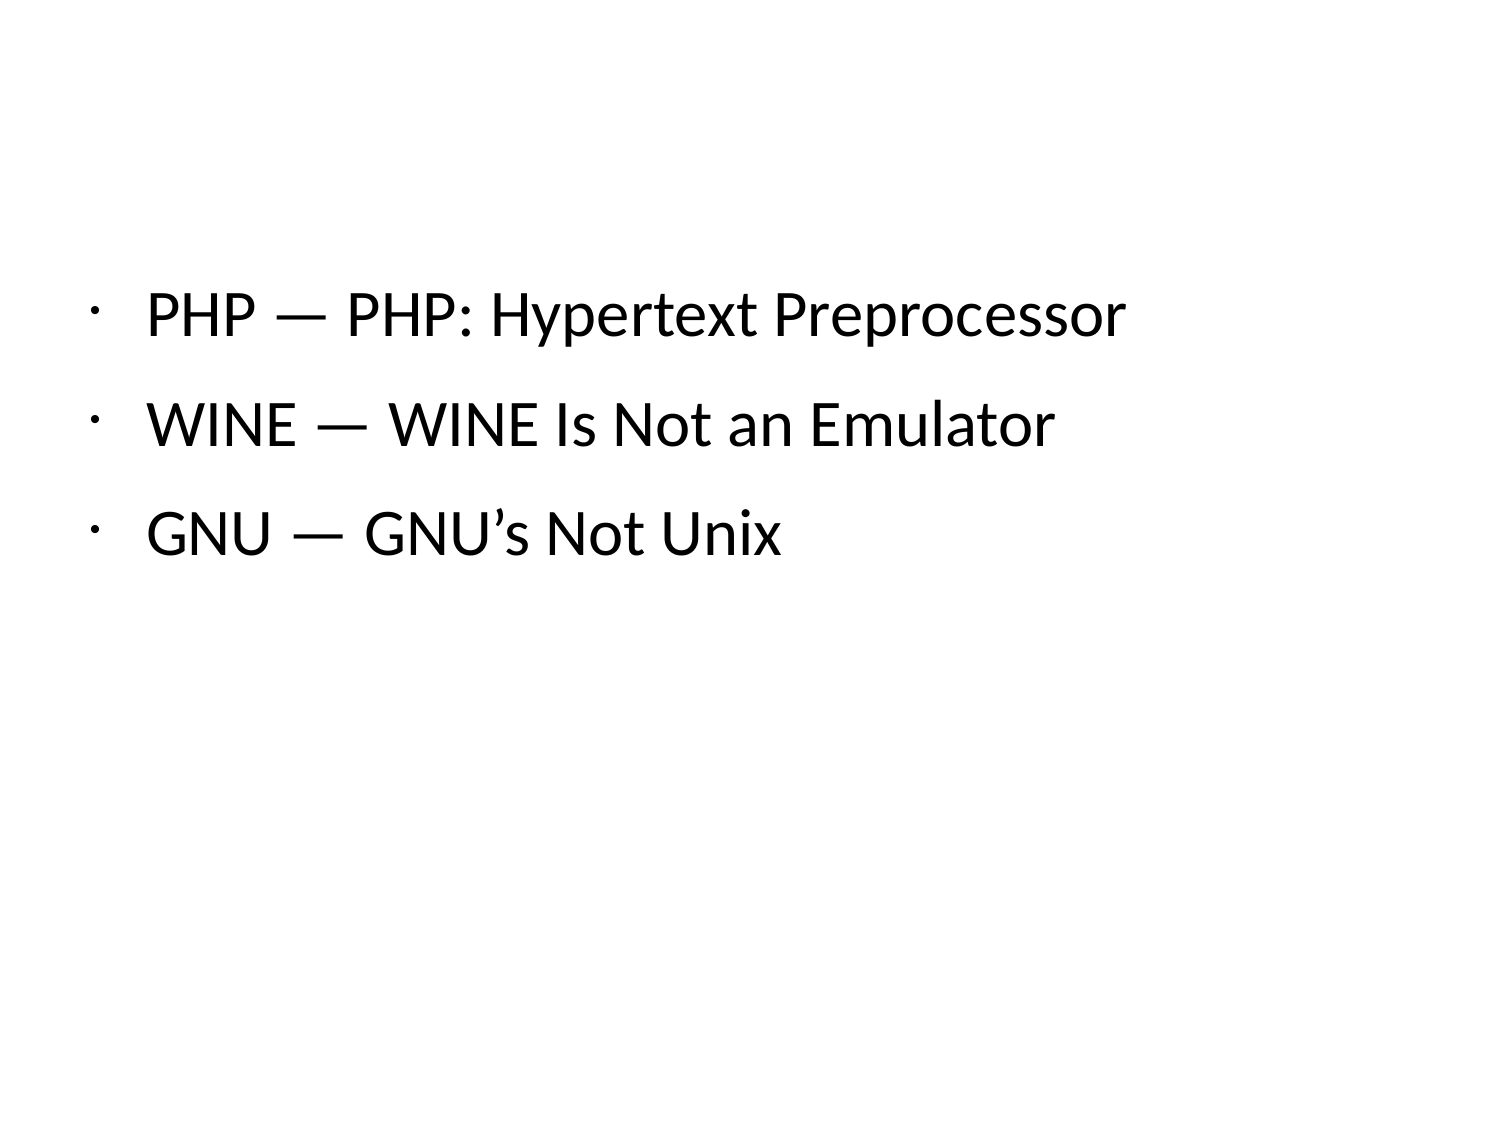

#
PHP — PHP: Hypertext Preprocessor
WINE — WINE Is Not an Emulator
GNU — GNU’s Not Unix